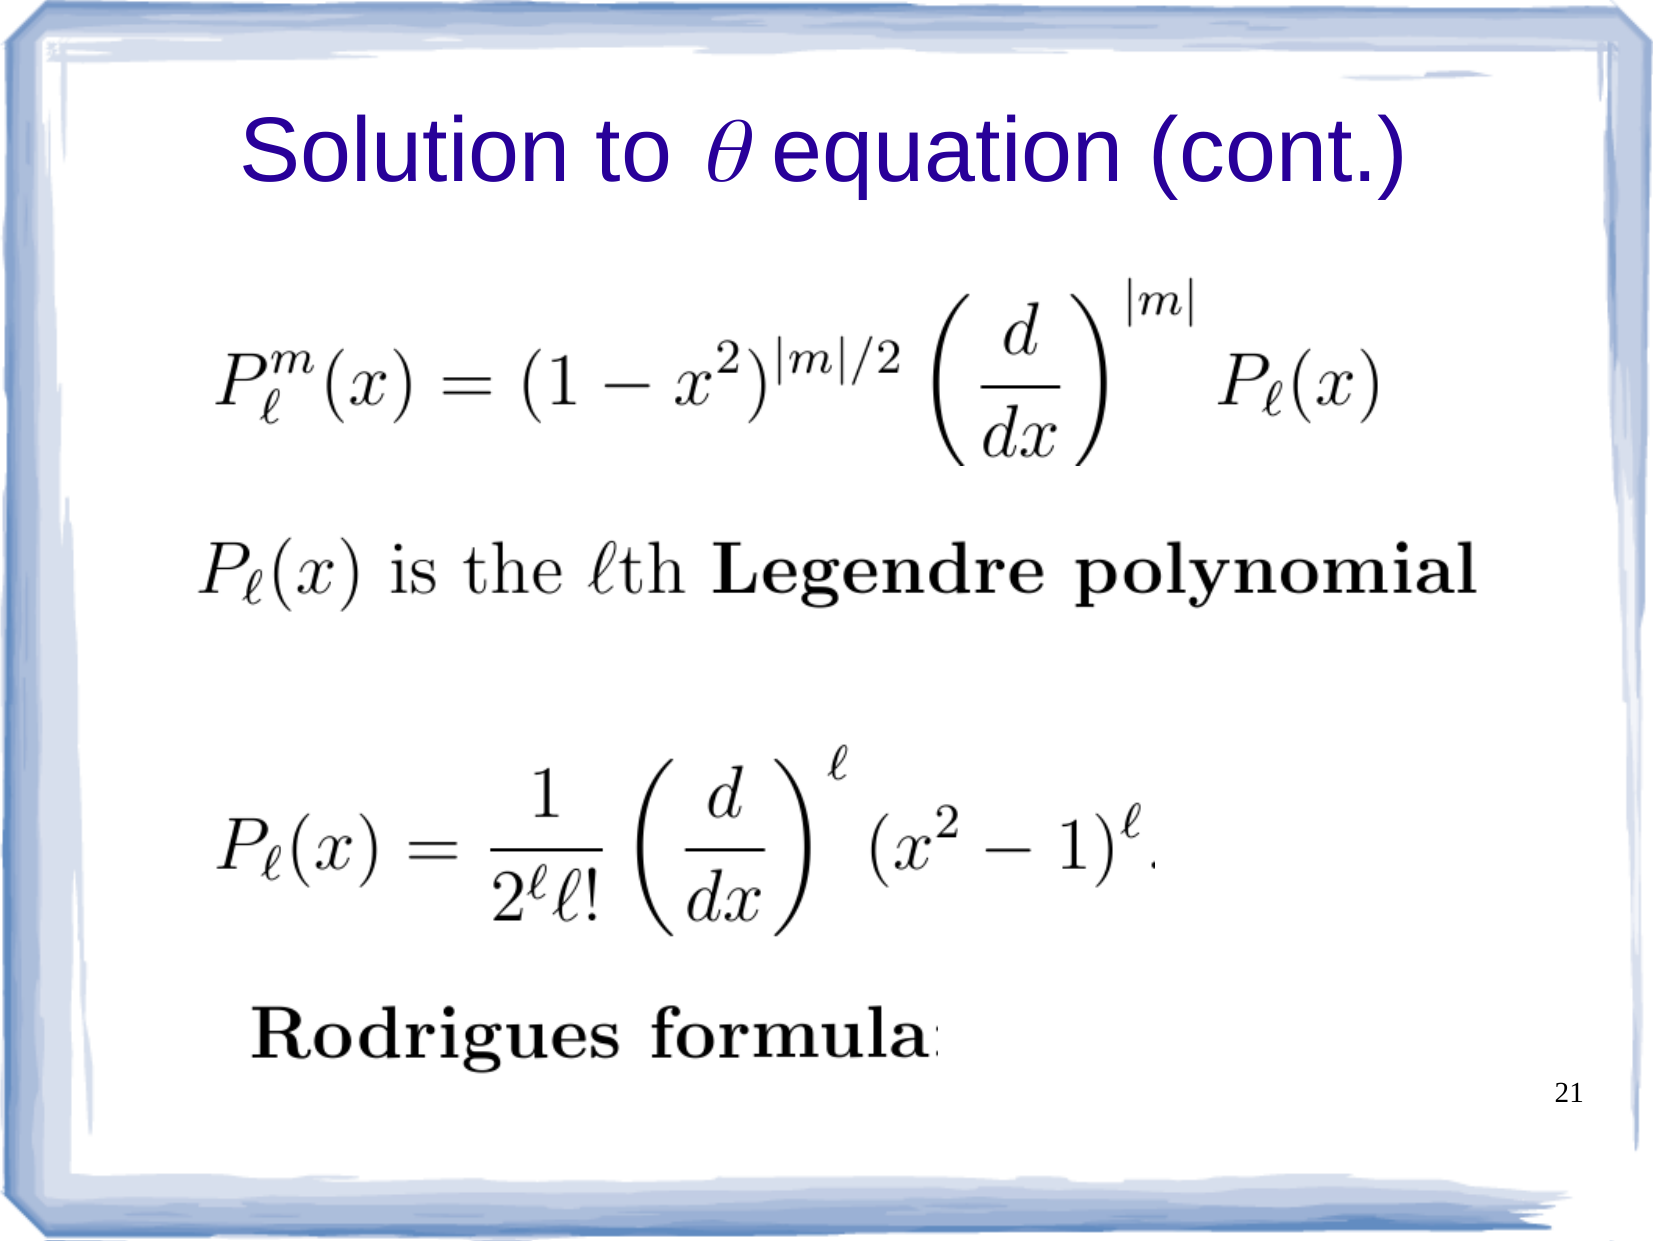

# Solution to q equation (cont.)
21